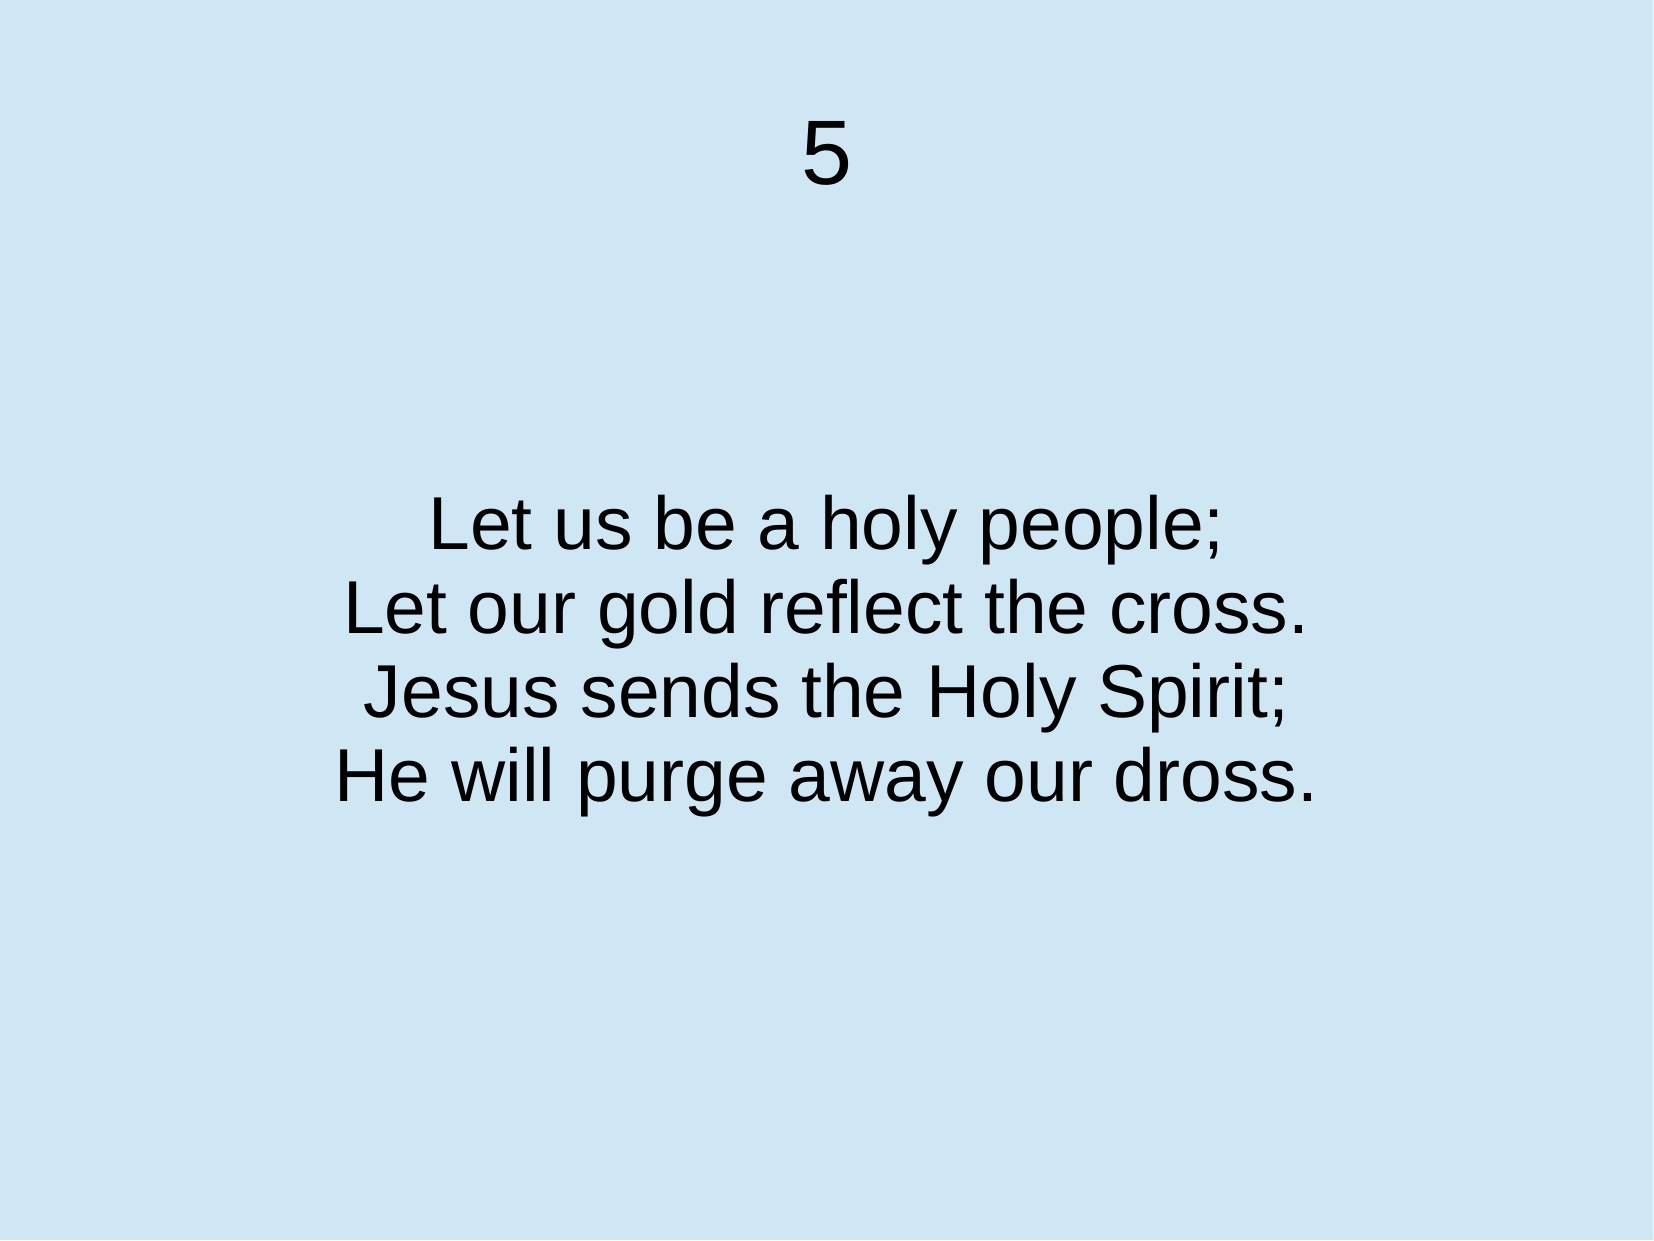

# 5
Let us be a holy people;
Let our gold reflect the cross.
Jesus sends the Holy Spirit;
He will purge away our dross.